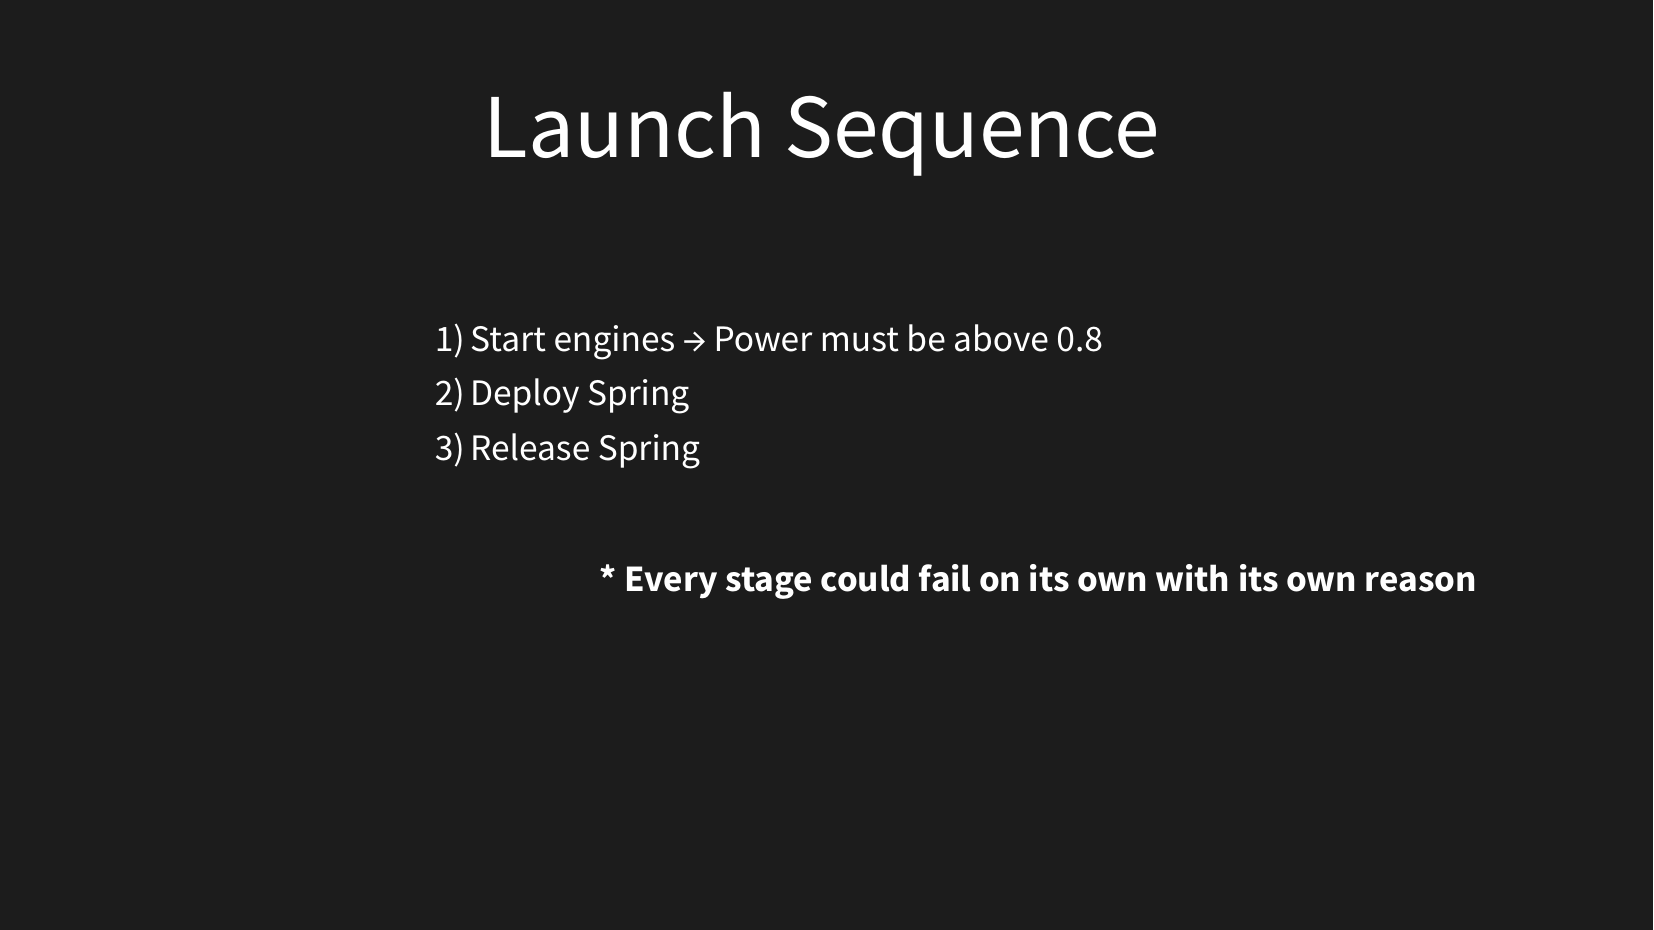

# Launch Sequence
Start engines → Power must be above 0.8
Deploy Spring
Release Spring
* Every stage could fail on its own with its own reason